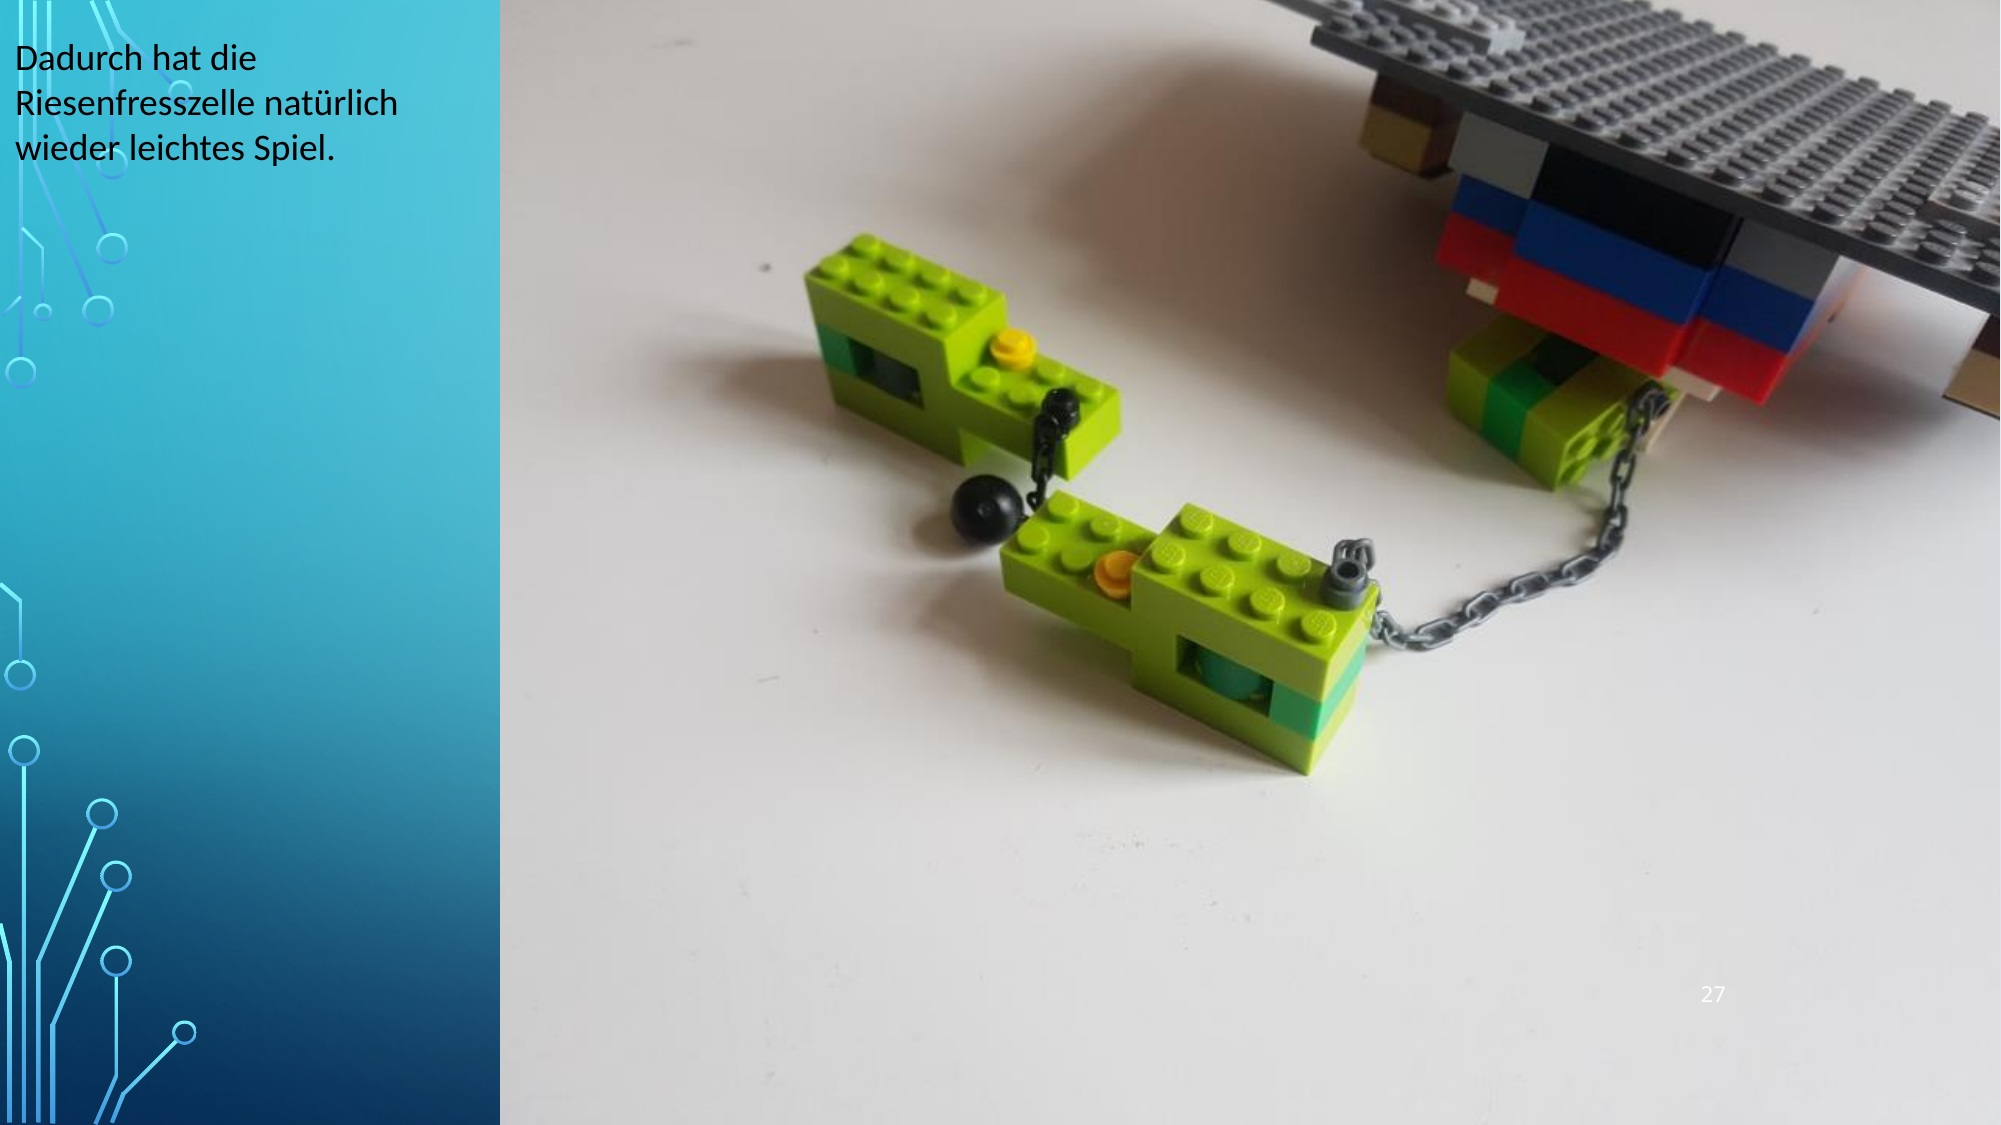

Dadurch hat die Riesenfresszelle natürlich wieder leichtes Spiel.